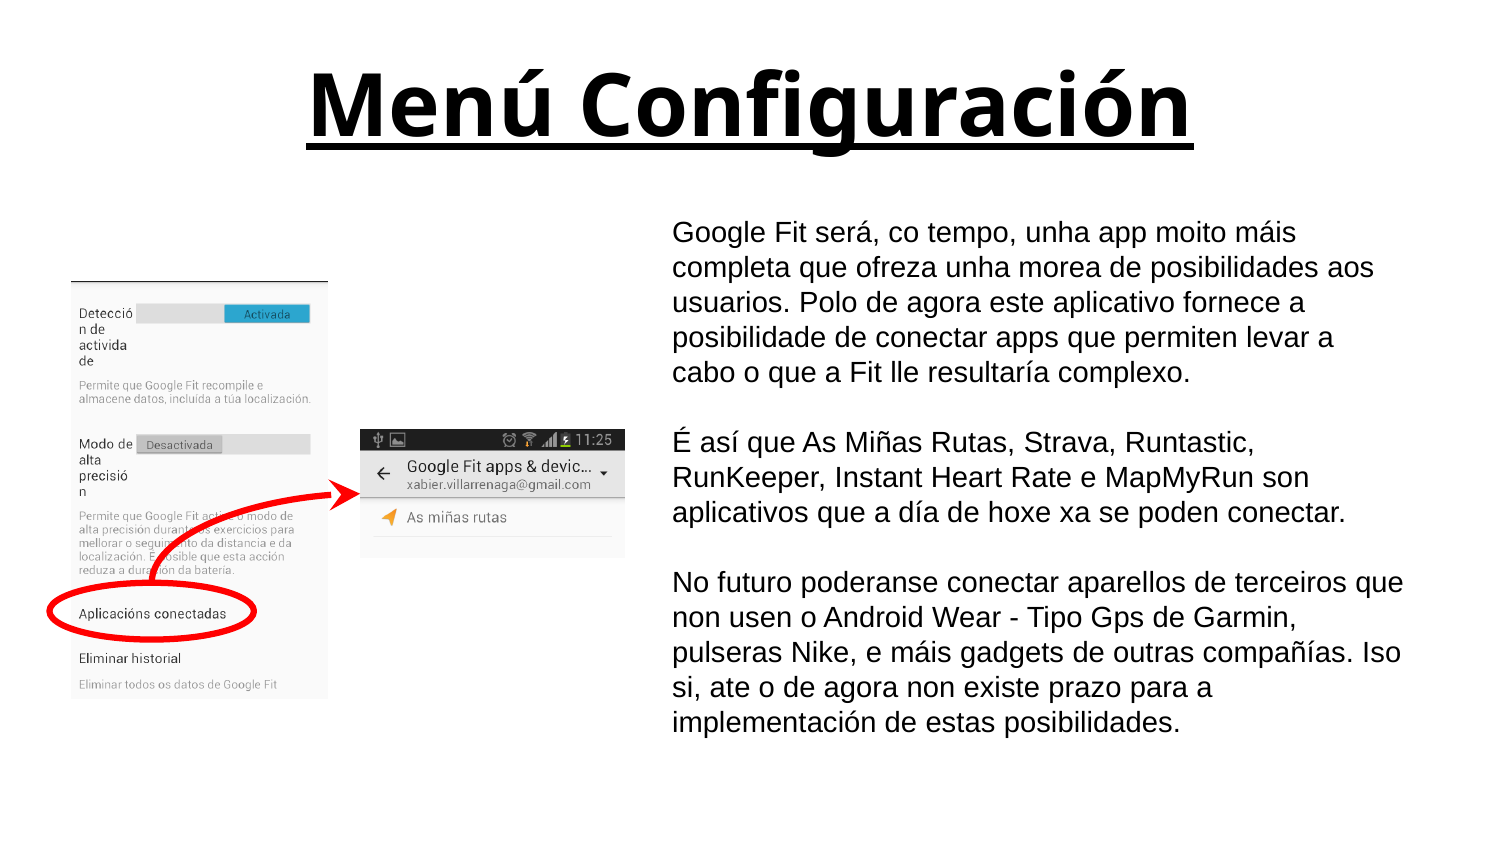

Menú Configuración
Google Fit será, co tempo, unha app moito máis completa que ofreza unha morea de posibilidades aos usuarios. Polo de agora este aplicativo fornece a posibilidade de conectar apps que permiten levar a cabo o que a Fit lle resultaría complexo.
É así que As Miñas Rutas, Strava, Runtastic, RunKeeper, Instant Heart Rate e MapMyRun son aplicativos que a día de hoxe xa se poden conectar.
No futuro poderanse conectar aparellos de terceiros que non usen o Android Wear - Tipo Gps de Garmin, pulseras Nike, e máis gadgets de outras compañías. Iso si, ate o de agora non existe prazo para a implementación de estas posibilidades.